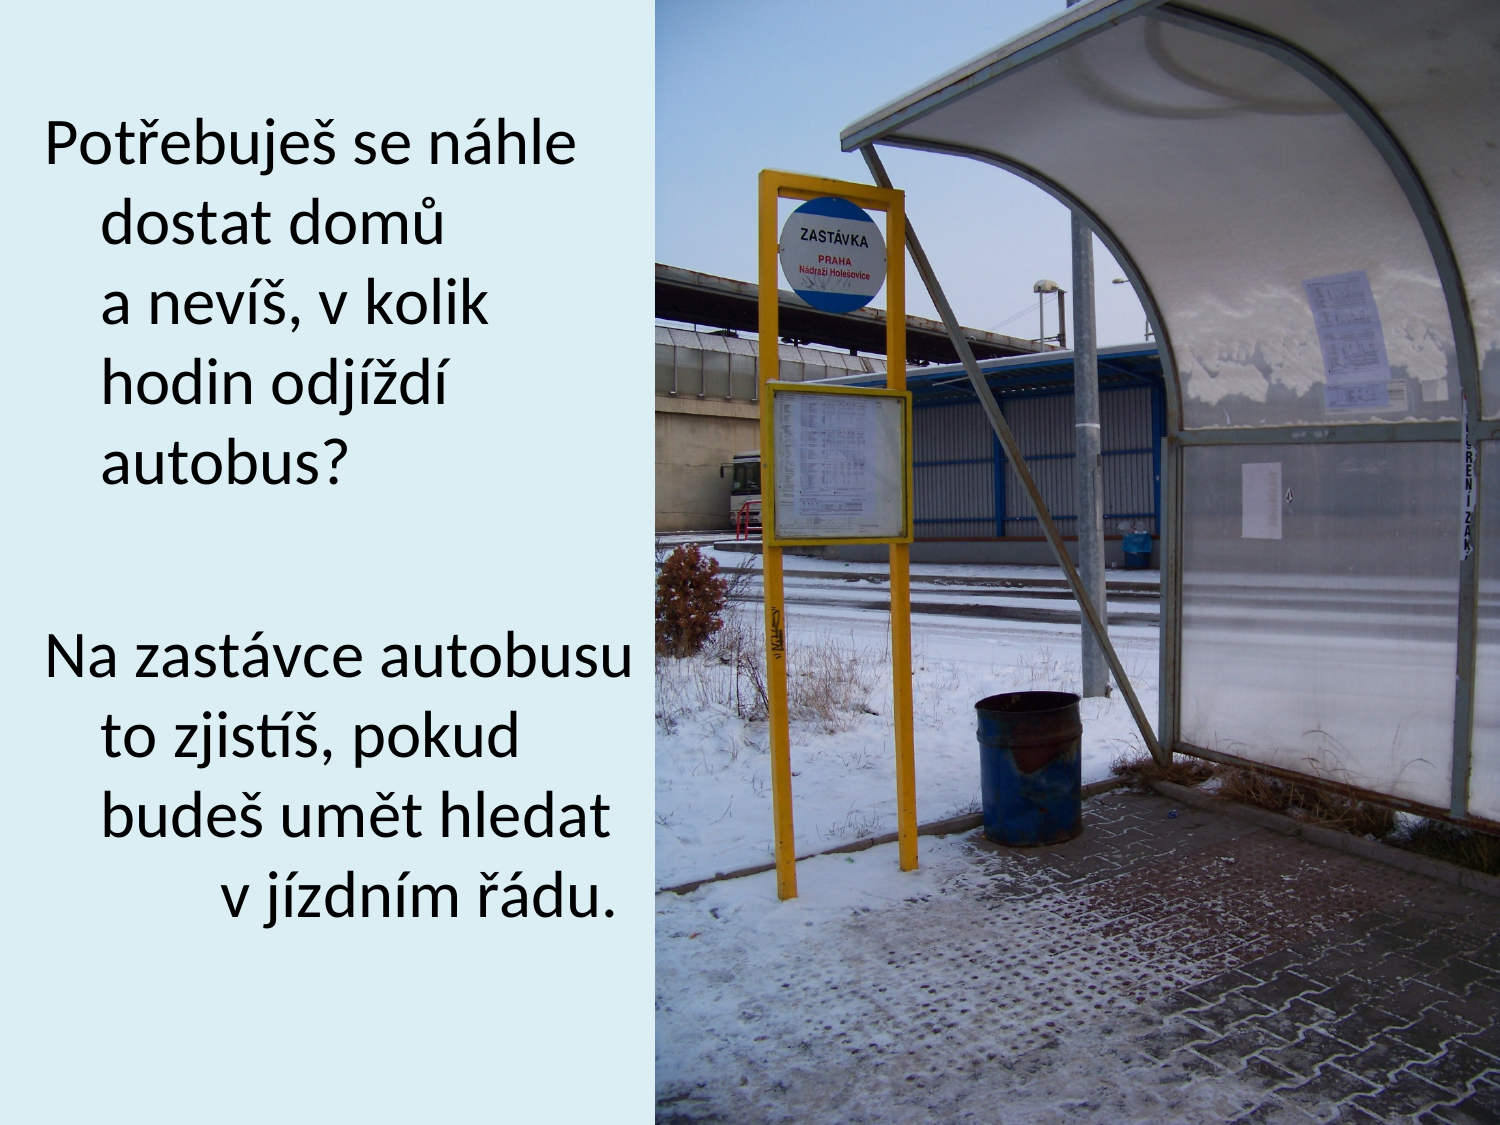

# Potřebuješ se náhle dostat domů a nevíš, v kolik hodin odjíždí autobus?
Na zastávce autobusu to zjistíš, pokud budeš umět hledat v jízdním řádu.